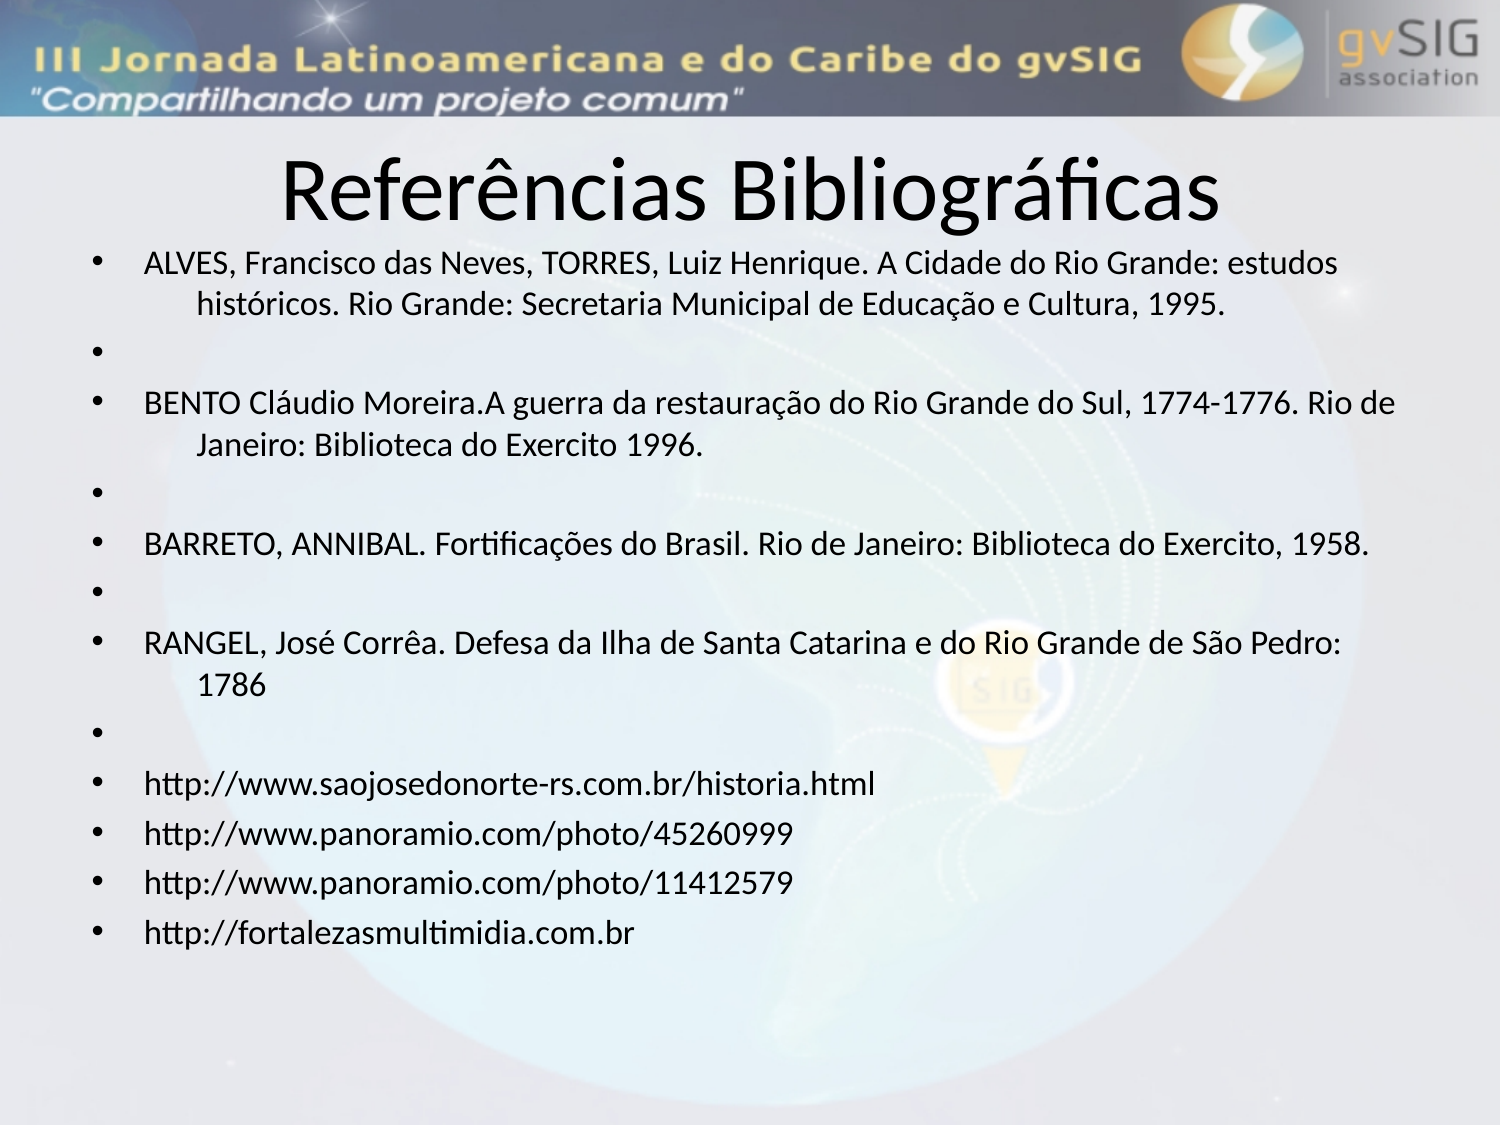

# Referências Bibliográficas
ALVES, Francisco das Neves, TORRES, Luiz Henrique. A Cidade do Rio Grande: estudos históricos. Rio Grande: Secretaria Municipal de Educação e Cultura, 1995.
BENTO Cláudio Moreira.A guerra da restauração do Rio Grande do Sul, 1774-1776. Rio de Janeiro: Biblioteca do Exercito 1996.
BARRETO, ANNIBAL. Fortificações do Brasil. Rio de Janeiro: Biblioteca do Exercito, 1958.
RANGEL, José Corrêa. Defesa da Ilha de Santa Catarina e do Rio Grande de São Pedro: 1786
http://www.saojosedonorte-rs.com.br/historia.html
http://www.panoramio.com/photo/45260999
http://www.panoramio.com/photo/11412579
http://fortalezasmultimidia.com.br